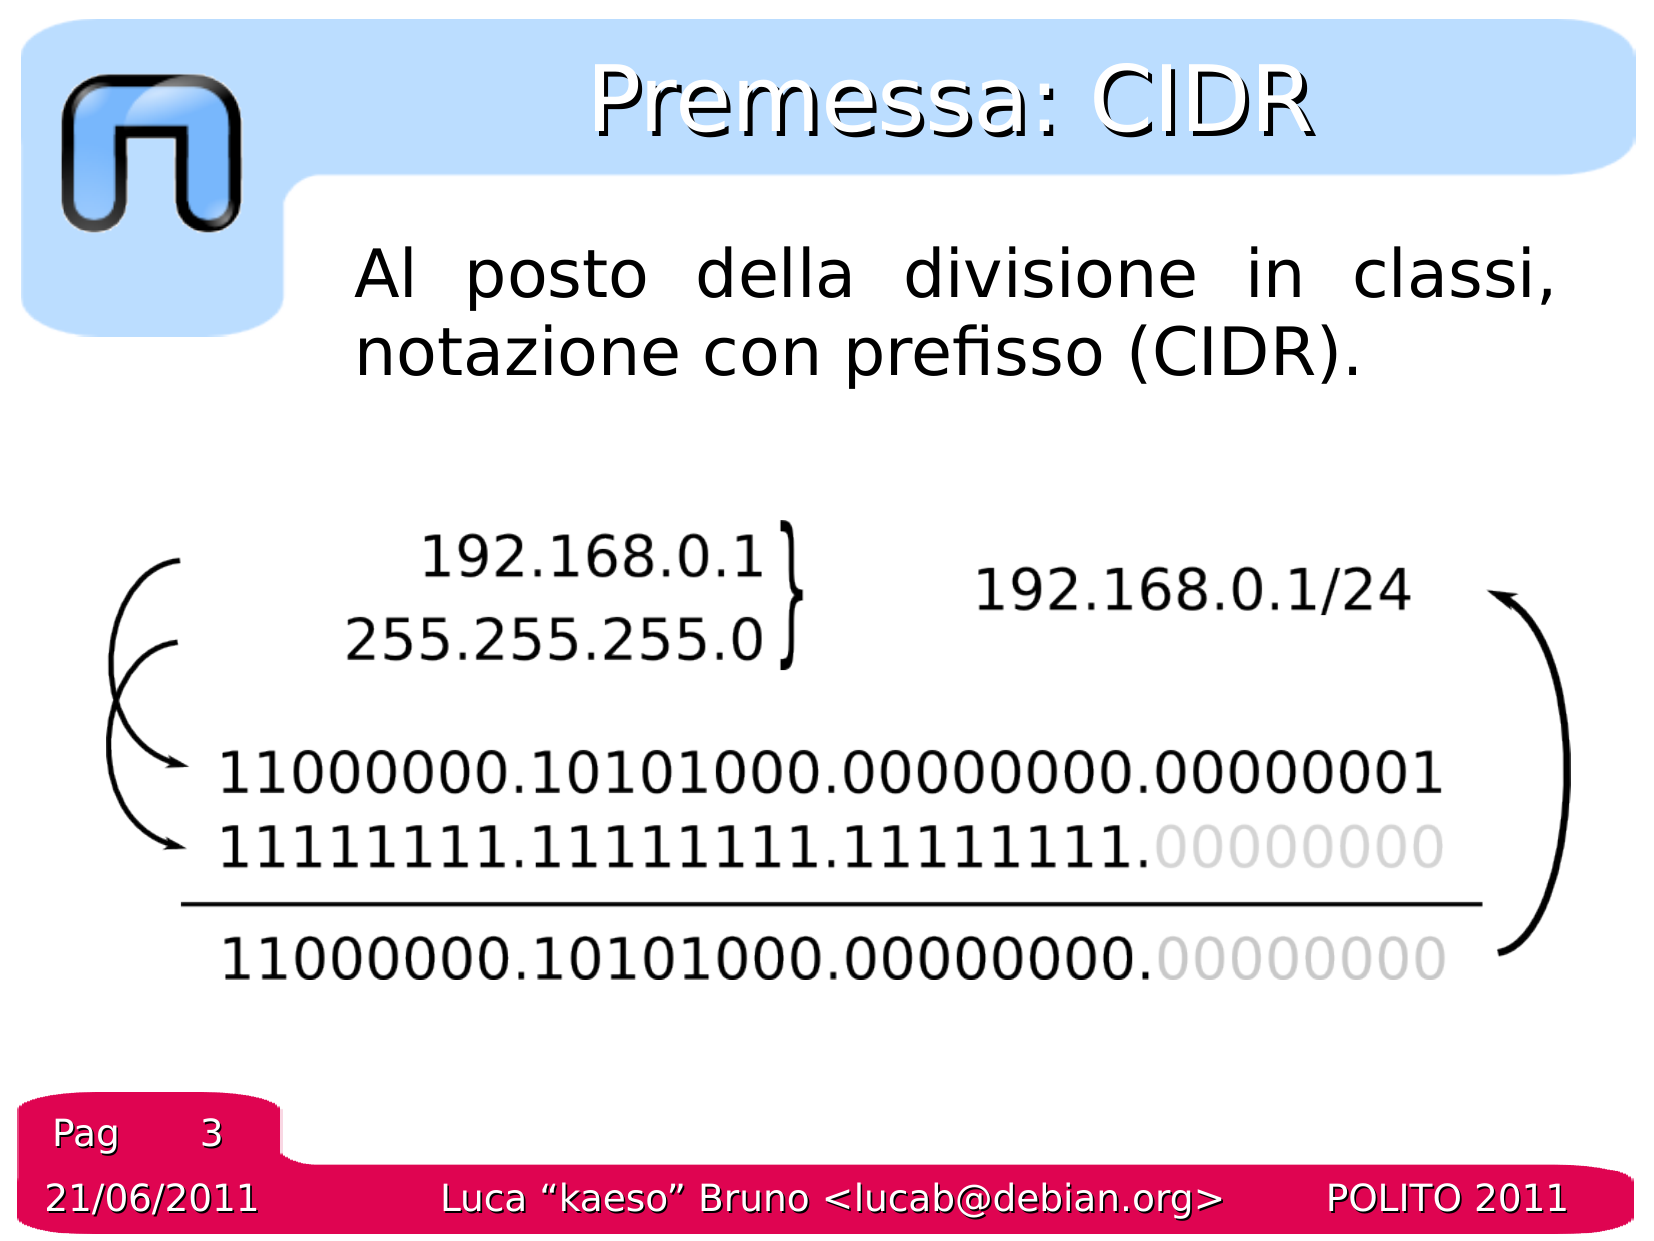

# Premessa: CIDR
Al posto della divisione in classi, notazione con prefisso (CIDR).
Pag
Luca “kaeso” Bruno <lucab@debian.org> 		POLITO 2011
21/06/2011